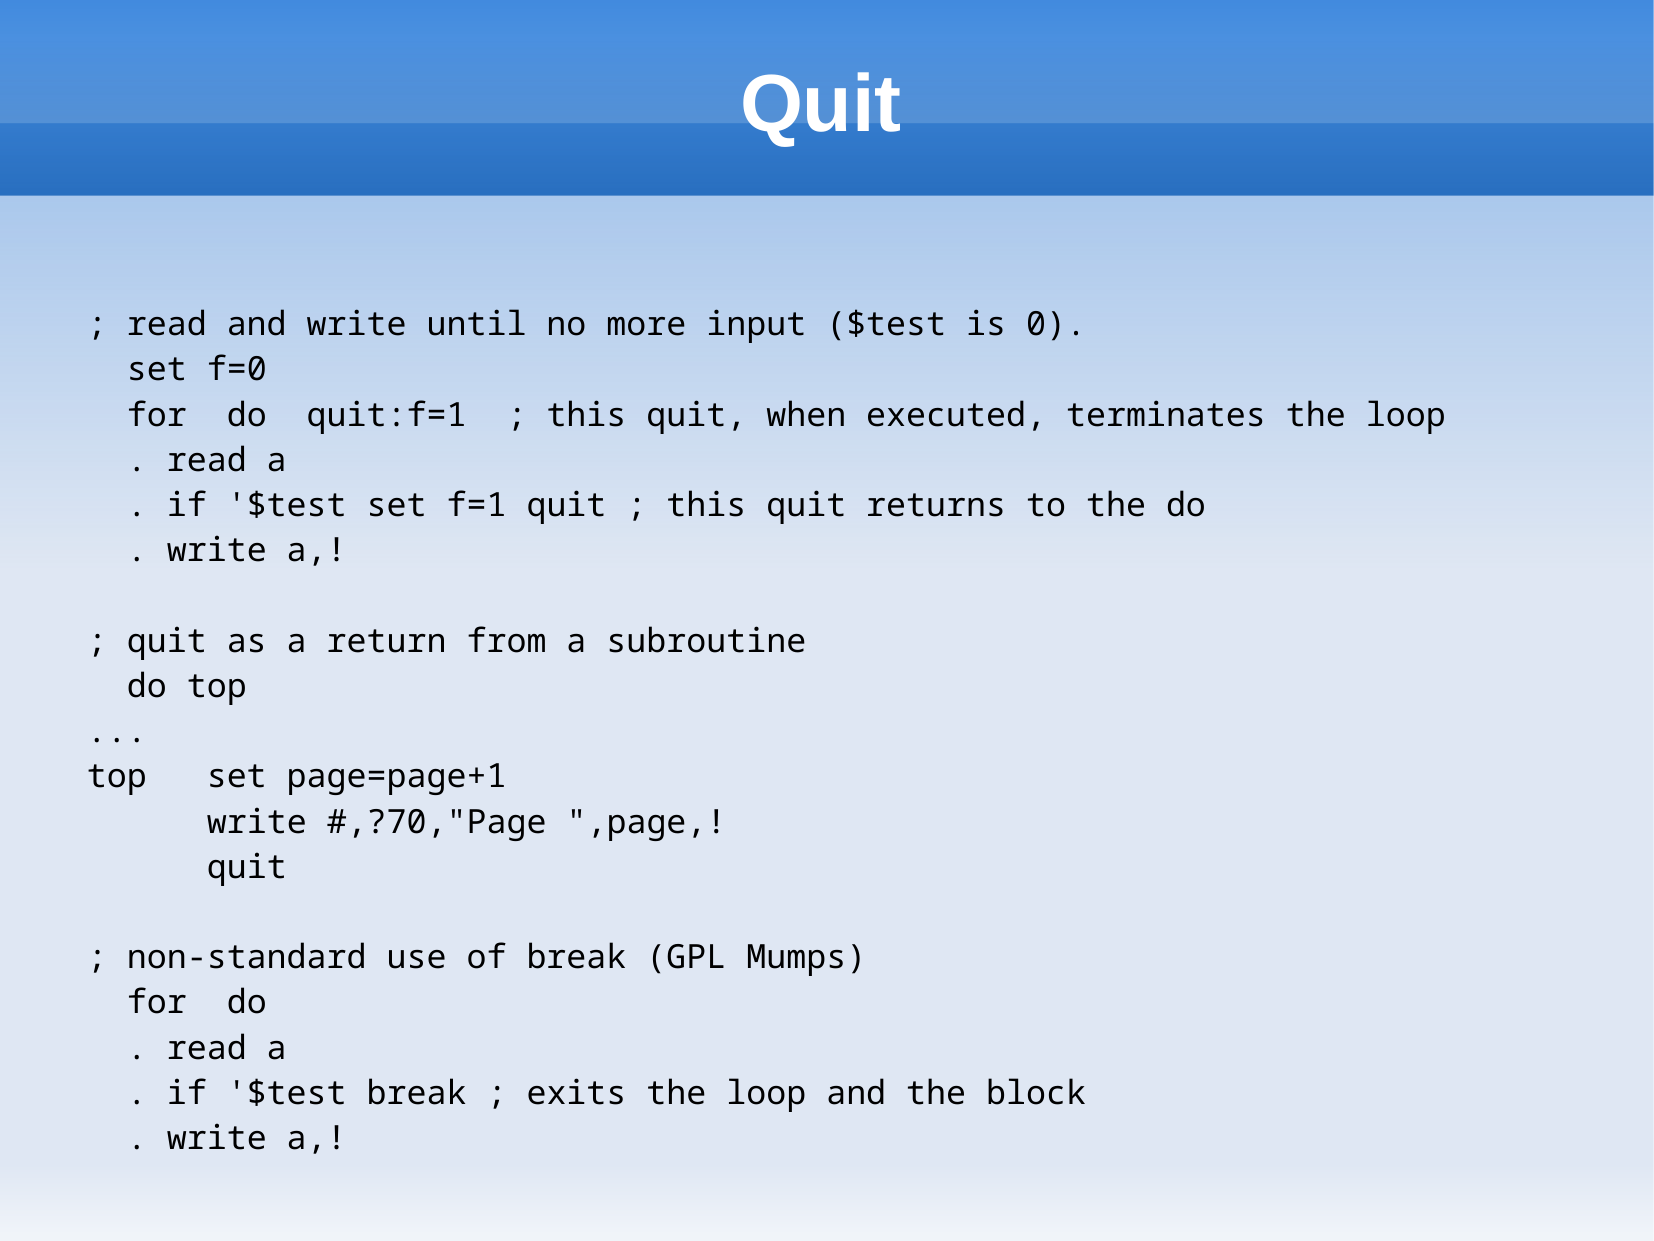

# Quit
; read and write until no more input ($test is 0).
 set f=0
 for do quit:f=1 ; this quit, when executed, terminates the loop
 . read a
 . if '$test set f=1 quit ; this quit returns to the do
 . write a,!
; quit as a return from a subroutine
 do top
...
top set page=page+1
 write #,?70,"Page ",page,!
 quit
; non-standard use of break (GPL Mumps)
 for do
 . read a
 . if '$test break ; exits the loop and the block
 . write a,!